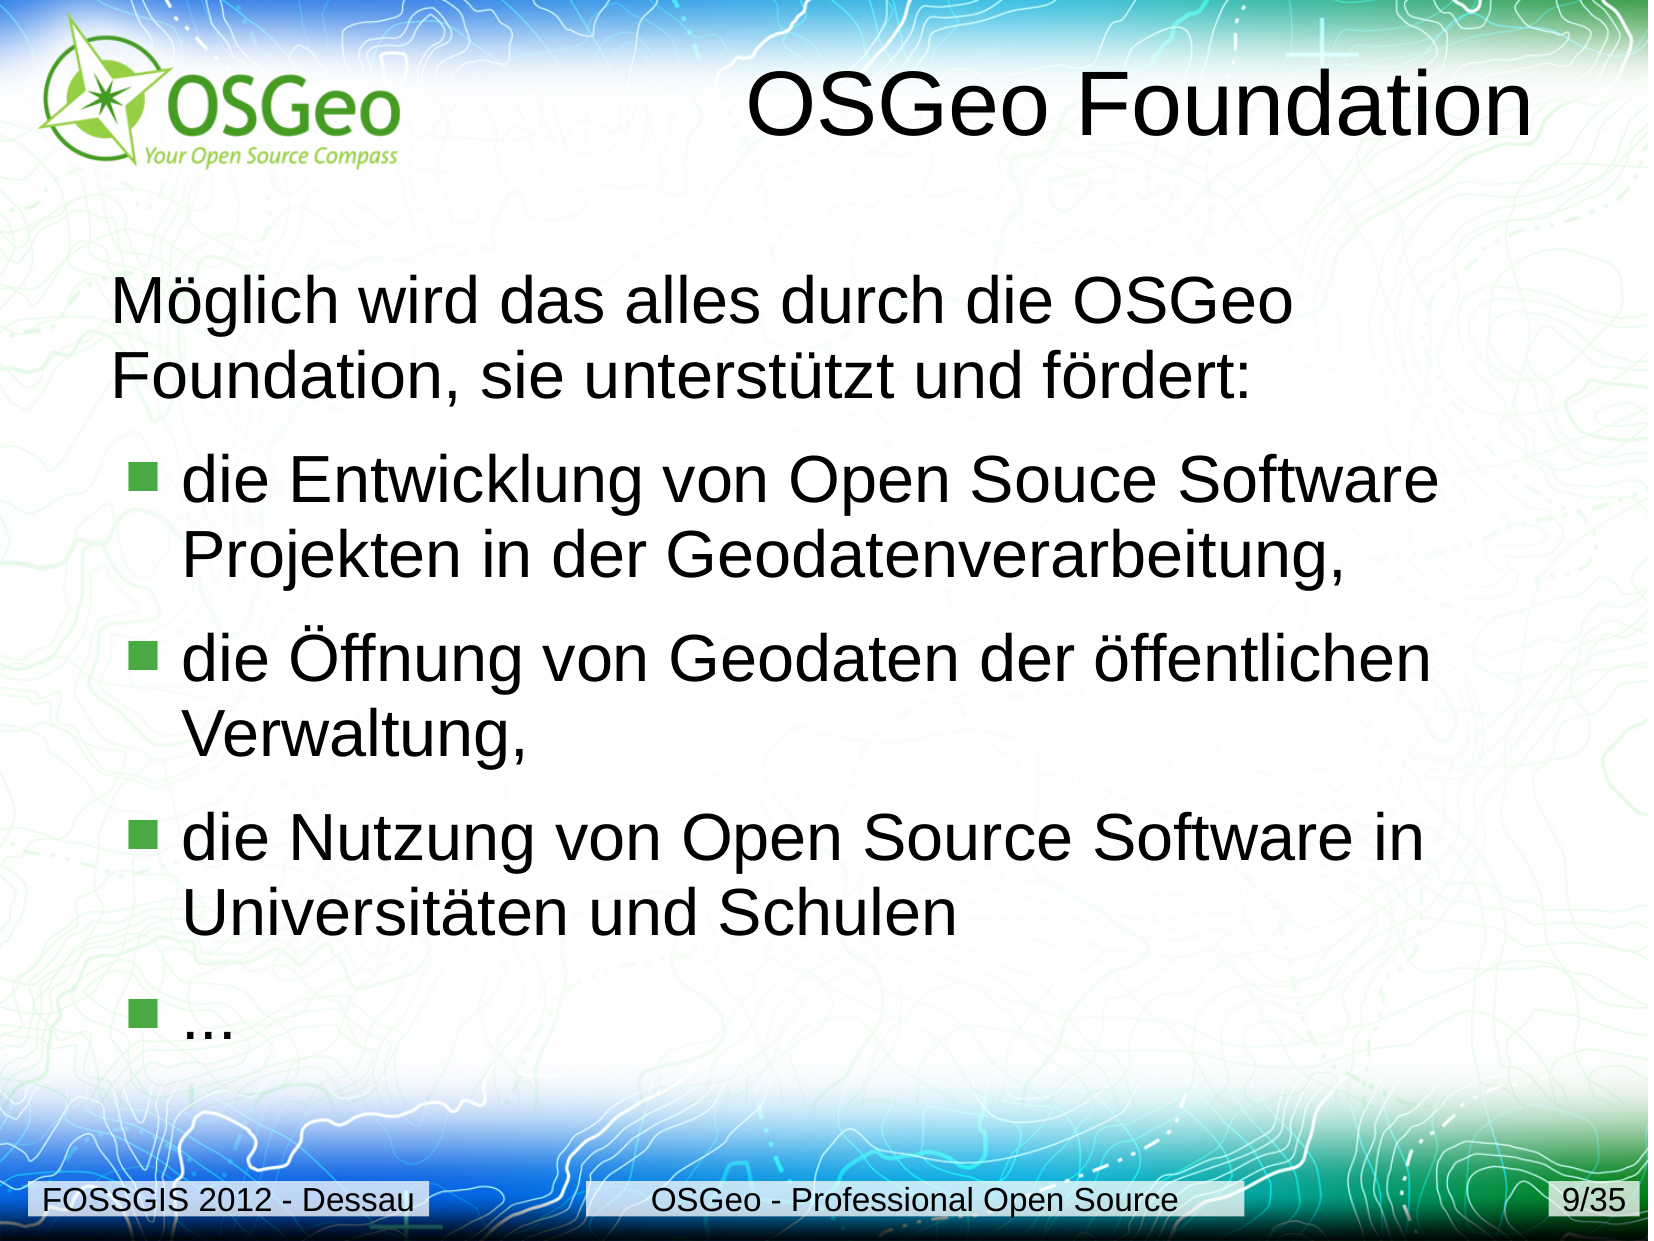

# OSGeo Foundation
Möglich wird das alles durch die OSGeo Foundation, sie unterstützt und fördert:
die Entwicklung von Open Souce Software Projekten in der Geodatenverarbeitung,
die Öffnung von Geodaten der öffentlichen Verwaltung,
die Nutzung von Open Source Software in Universitäten und Schulen
...
FOSSGIS 2012 - Dessau
OSGeo - Professional Open Source
9